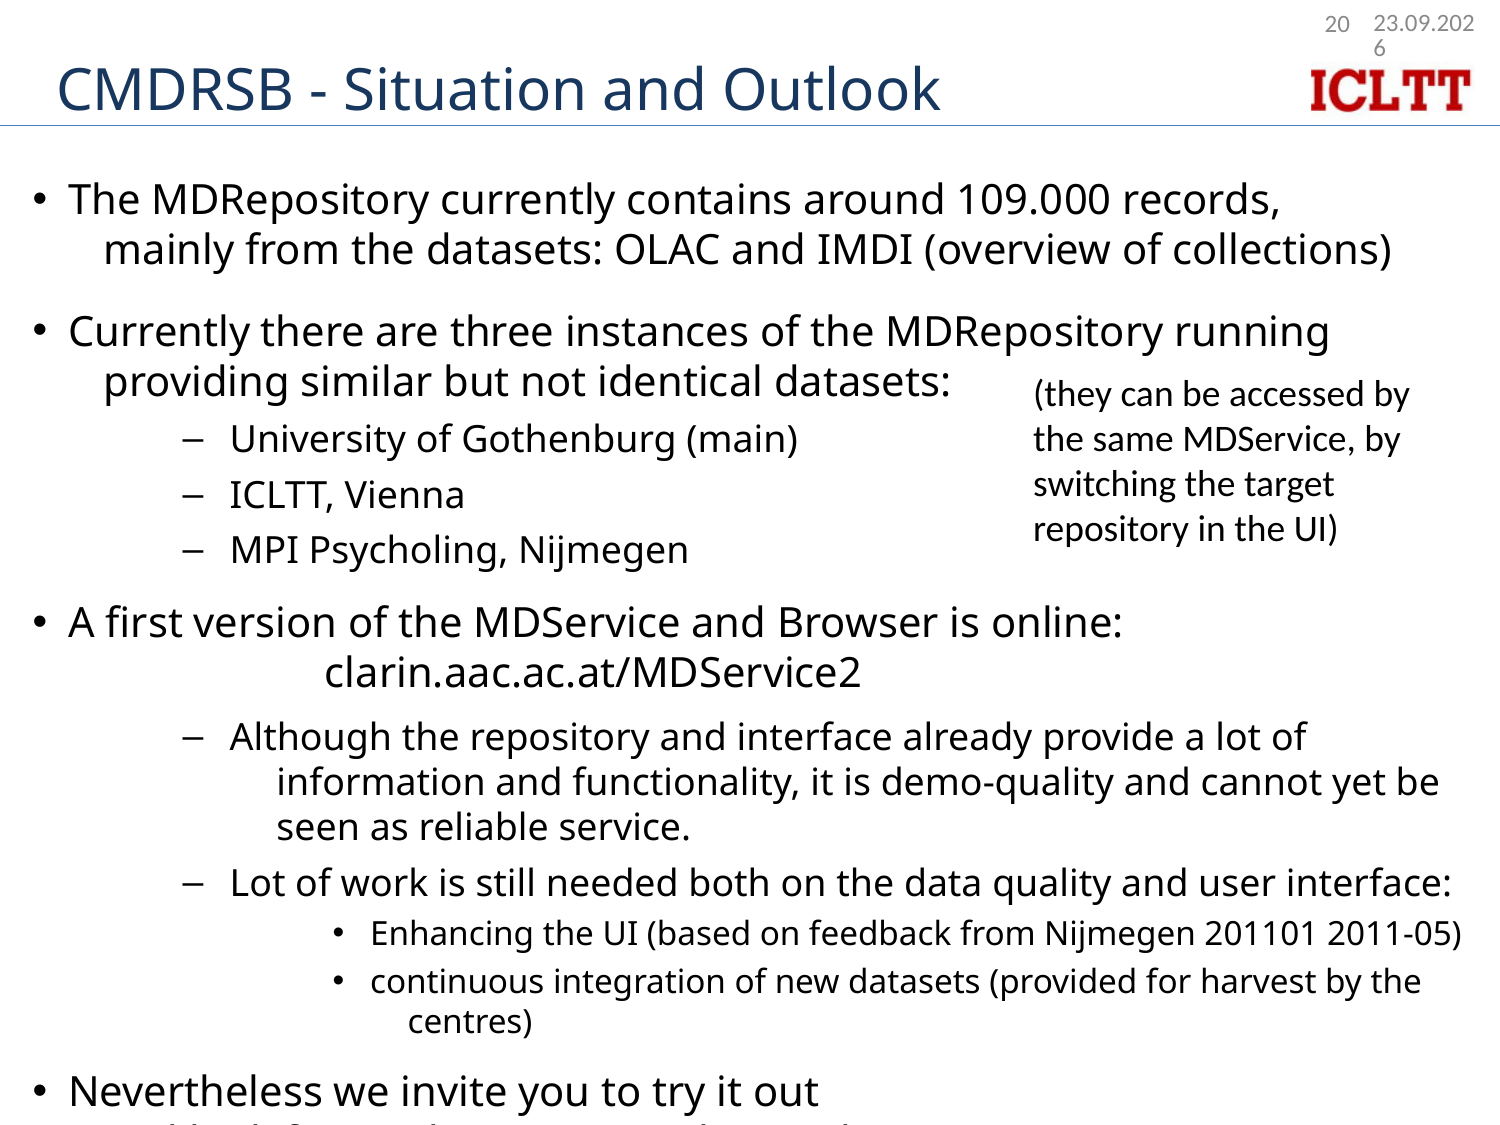

20
# CMDRSB - Situation and Outlook
The MDRepository currently contains around 109.000 records,
mainly from the datasets: OLAC and IMDI (overview of collections)
Currently there are three instances of the MDRepository running providing similar but not identical datasets:
University of Gothenburg (main)
ICLTT, Vienna
MPI Psycholing, Nijmegen
A first version of the MDService and Browser is online:
			clarin.aac.ac.at/MDService2
Although the repository and interface already provide a lot of information and functionality, it is demo-quality and cannot yet be seen as reliable service.
Lot of work is still needed both on the data quality and user interface:
Enhancing the UI (based on feedback from Nijmegen 201101 2011-05)
continuous integration of new datasets (provided for harvest by the centres)
Nevertheless we invite you to try it out
and look forward to any critical remarks
(they can be accessed by the same MDService, by switching the target repository in the UI)